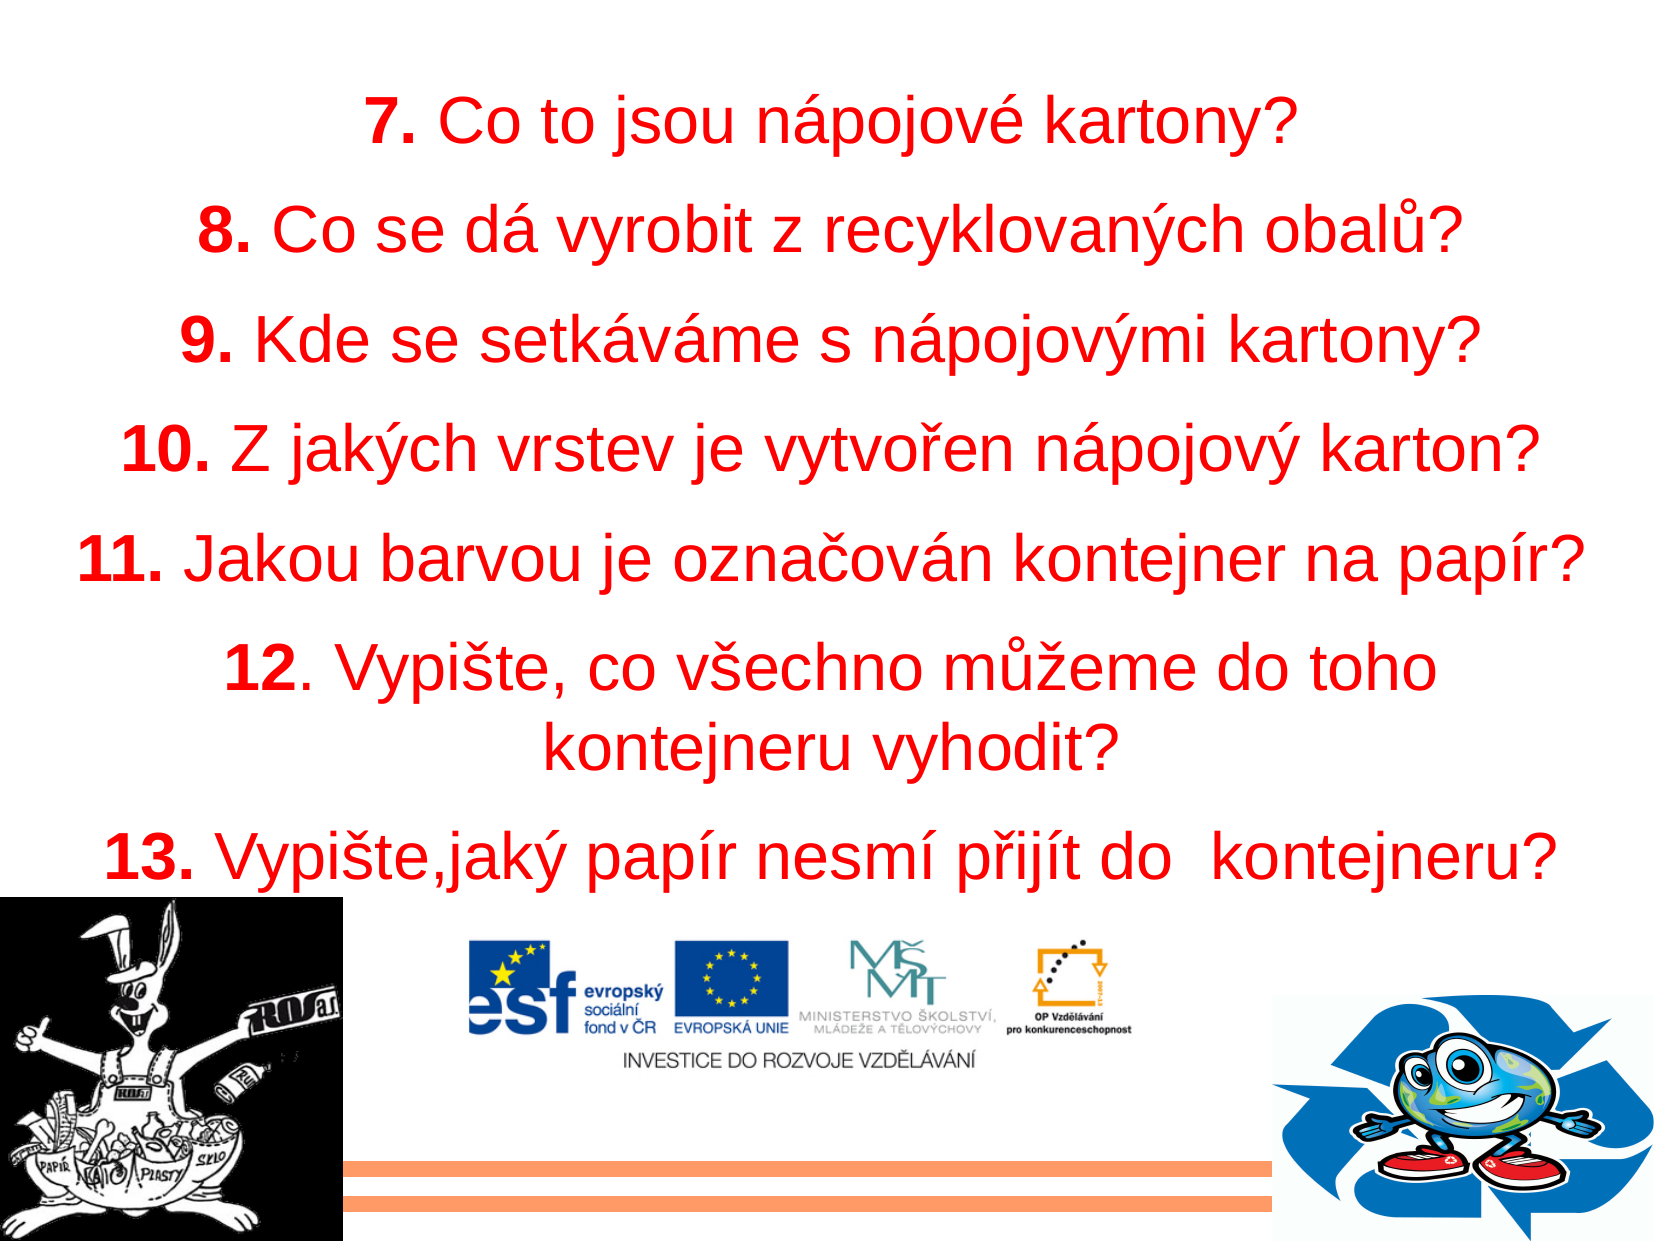

# 7. Co to jsou nápojové kartony?
8. Co se dá vyrobit z recyklovaných obalů?
9. Kde se setkáváme s nápojovými kartony?
10. Z jakých vrstev je vytvořen nápojový karton?
11. Jakou barvou je označován kontejner na papír?
12. Vypište, co všechno můžeme do toho kontejneru vyhodit?
13. Vypište,jaký papír nesmí přijít do kontejneru?